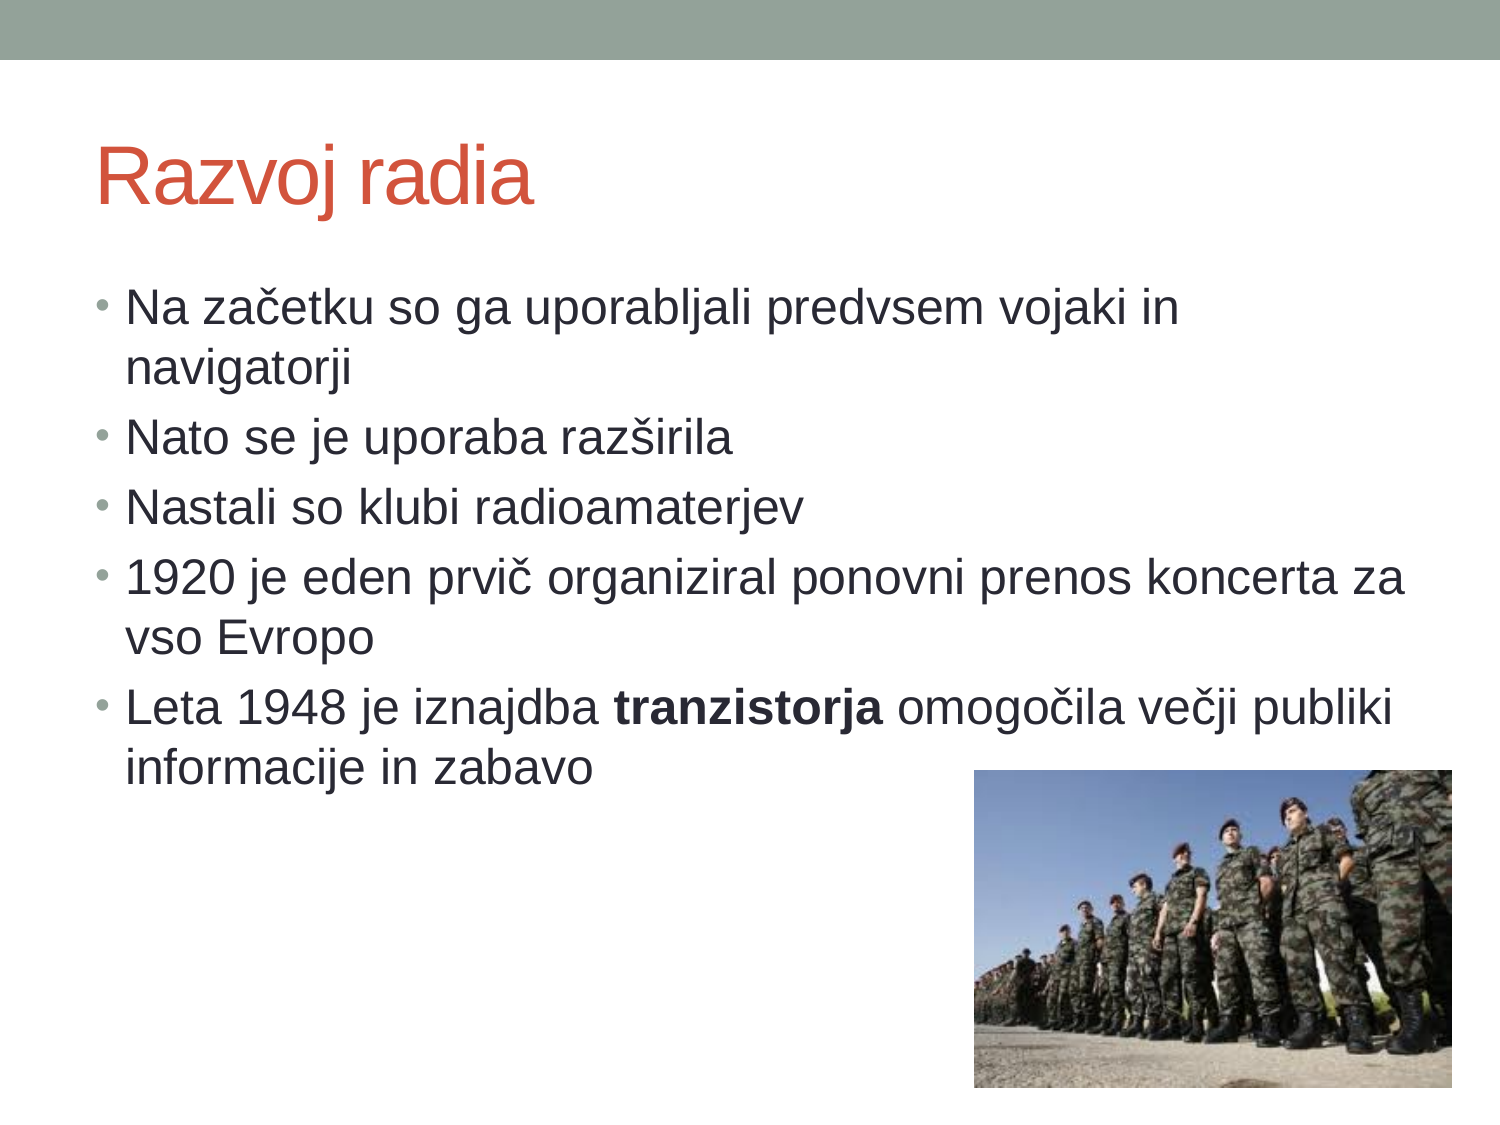

# Razvoj radia
Na začetku so ga uporabljali predvsem vojaki in navigatorji
Nato se je uporaba razširila
Nastali so klubi radioamaterjev
1920 je eden prvič organiziral ponovni prenos koncerta za vso Evropo
Leta 1948 je iznajdba tranzistorja omogočila večji publiki informacije in zabavo